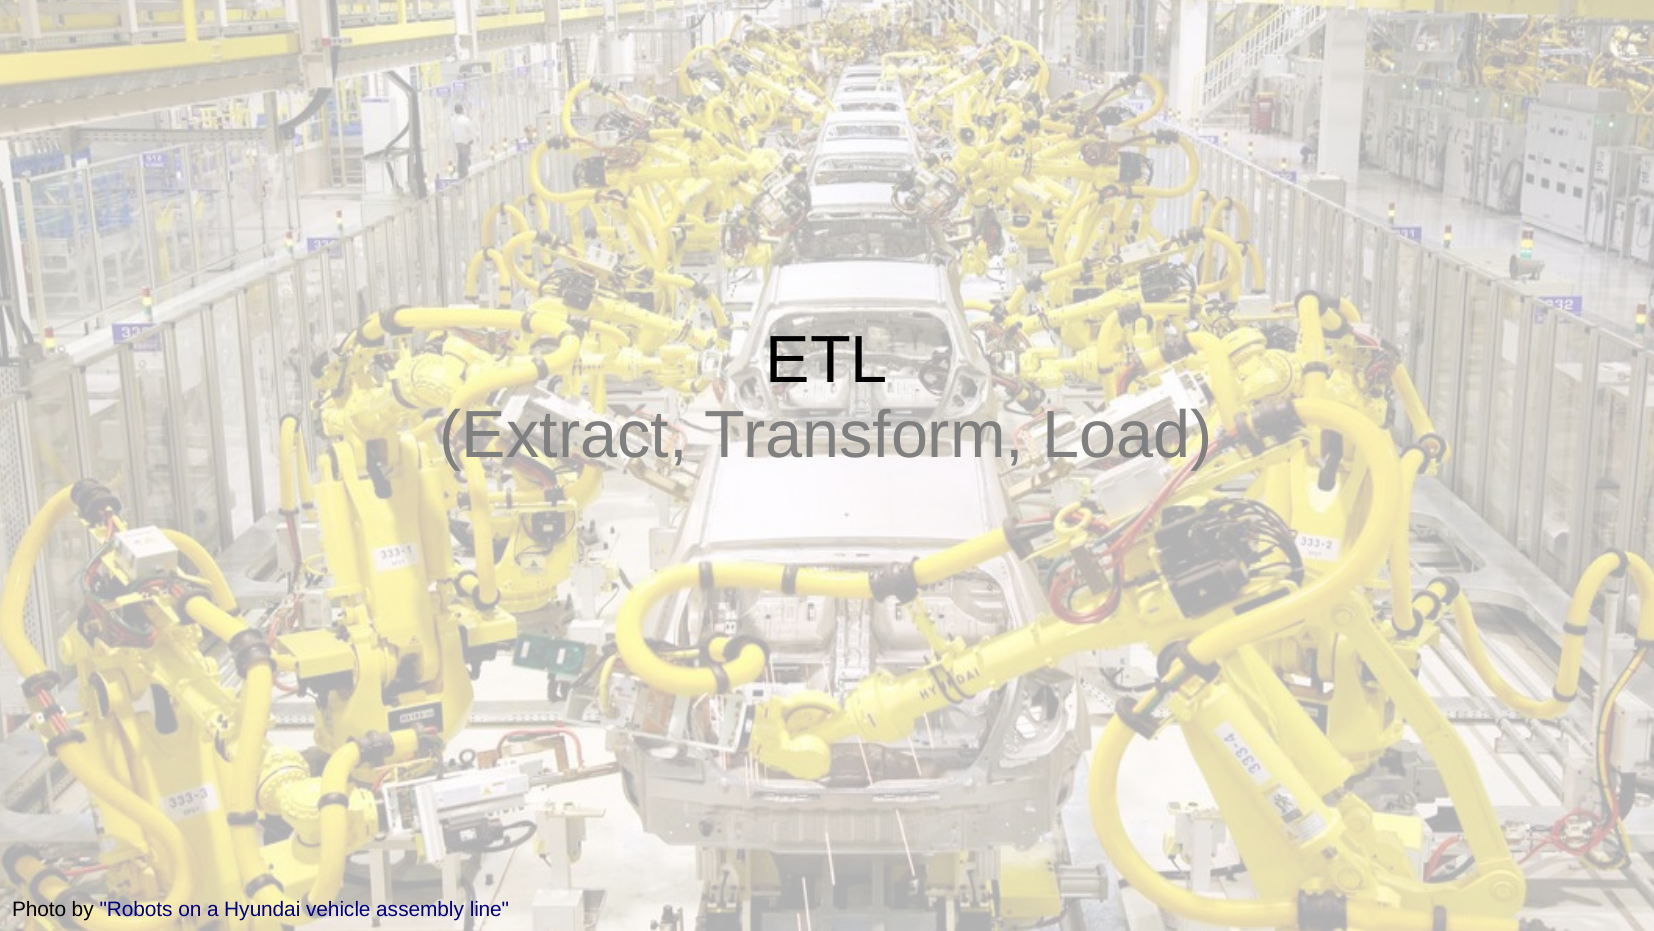

# ETL (Extract, Transform, Load)
Photo by "Robots on a Hyundai vehicle assembly line"